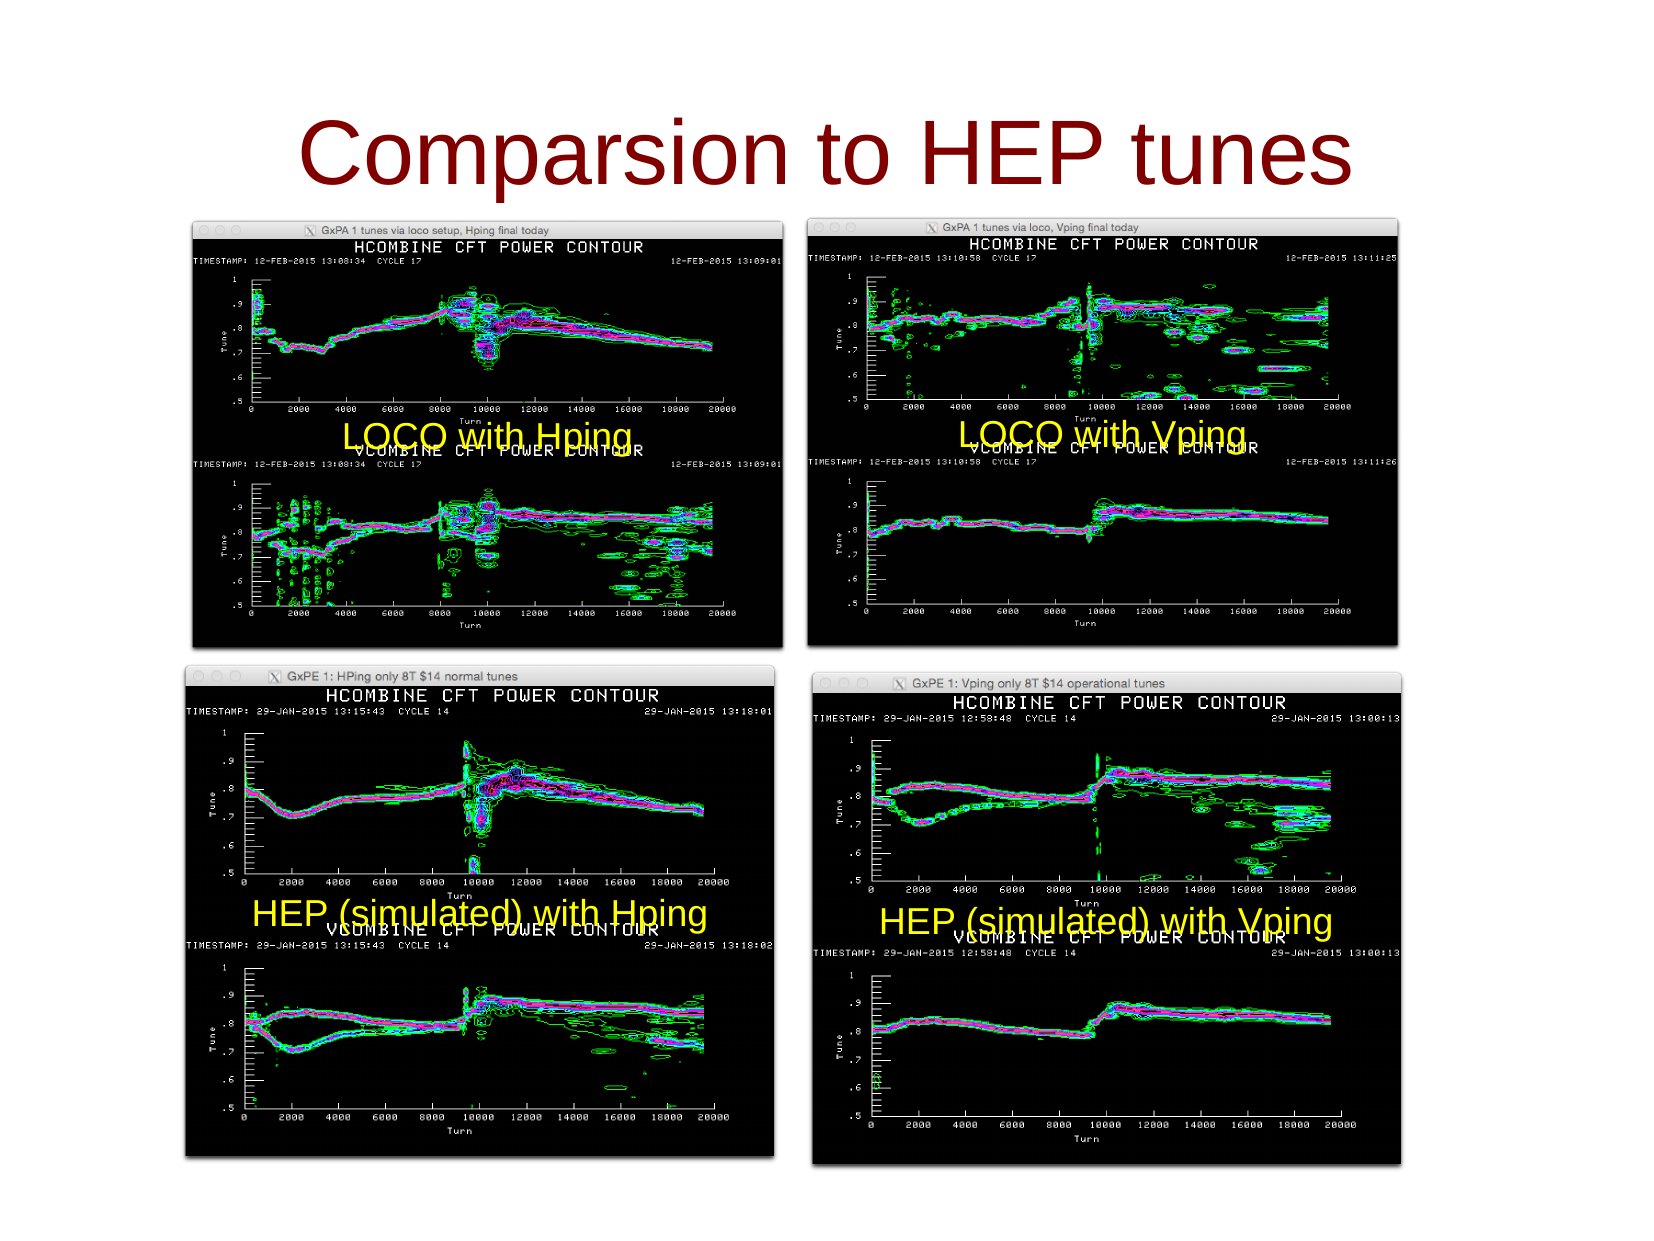

# Comparsion to HEP tunes
LOCO with Vping
LOCO with Hping
HEP (simulated) with Hping
HEP (simulated) with Vping